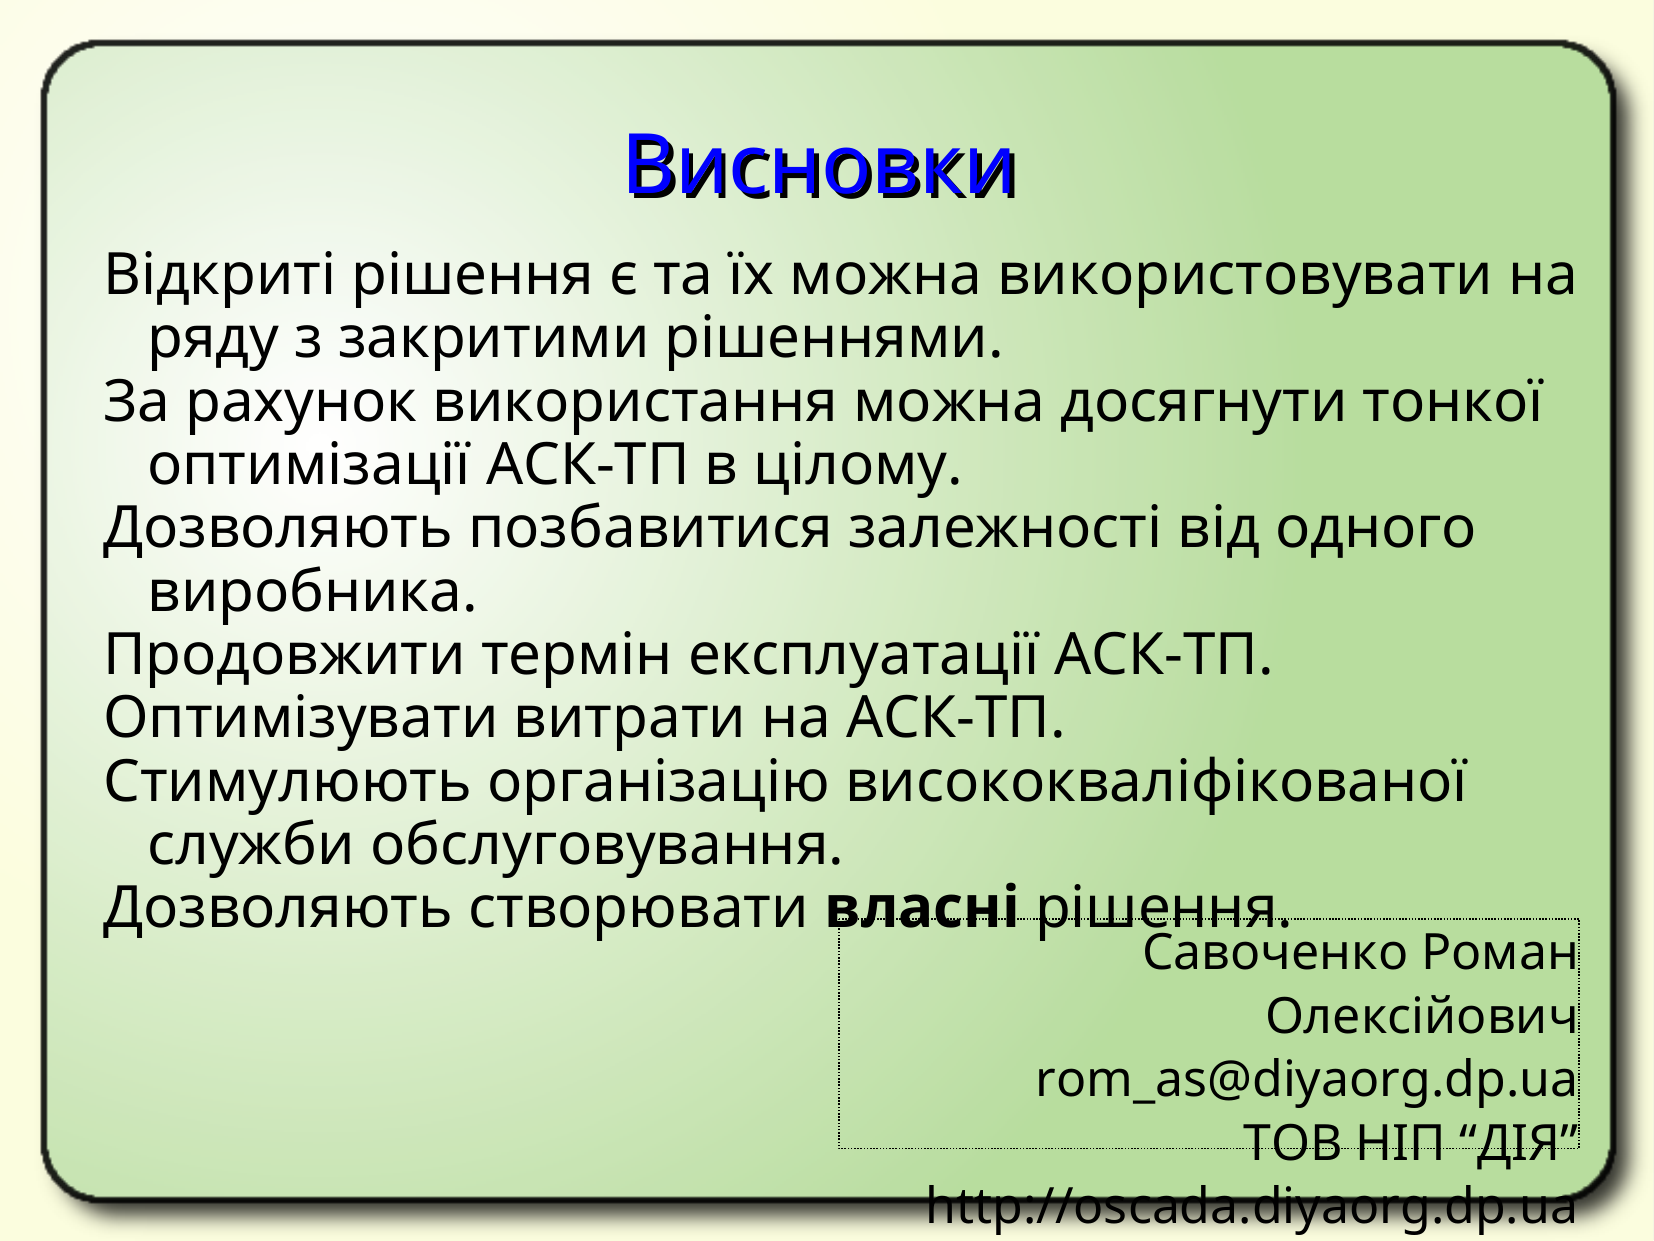

# Висновки
Відкриті рішення є та їх можна використовувати на ряду з закритими рішеннями.
За рахунок використання можна досягнути тонкої оптимізації АСК-ТП в цілому.
Дозволяють позбавитися залежності від одного виробника.
Продовжити термін експлуатації АСК-ТП.
Оптимізувати витрати на АСК-ТП.
Стимулюють організацію висококваліфікованої служби обслуговування.
Дозволяють створювати власні рішення.
Савоченко Роман Олексійович
rom_as@diyaorg.dp.ua
ТОВ НІП “ДIЯ”
http://oscada.diyaorg.dp.ua